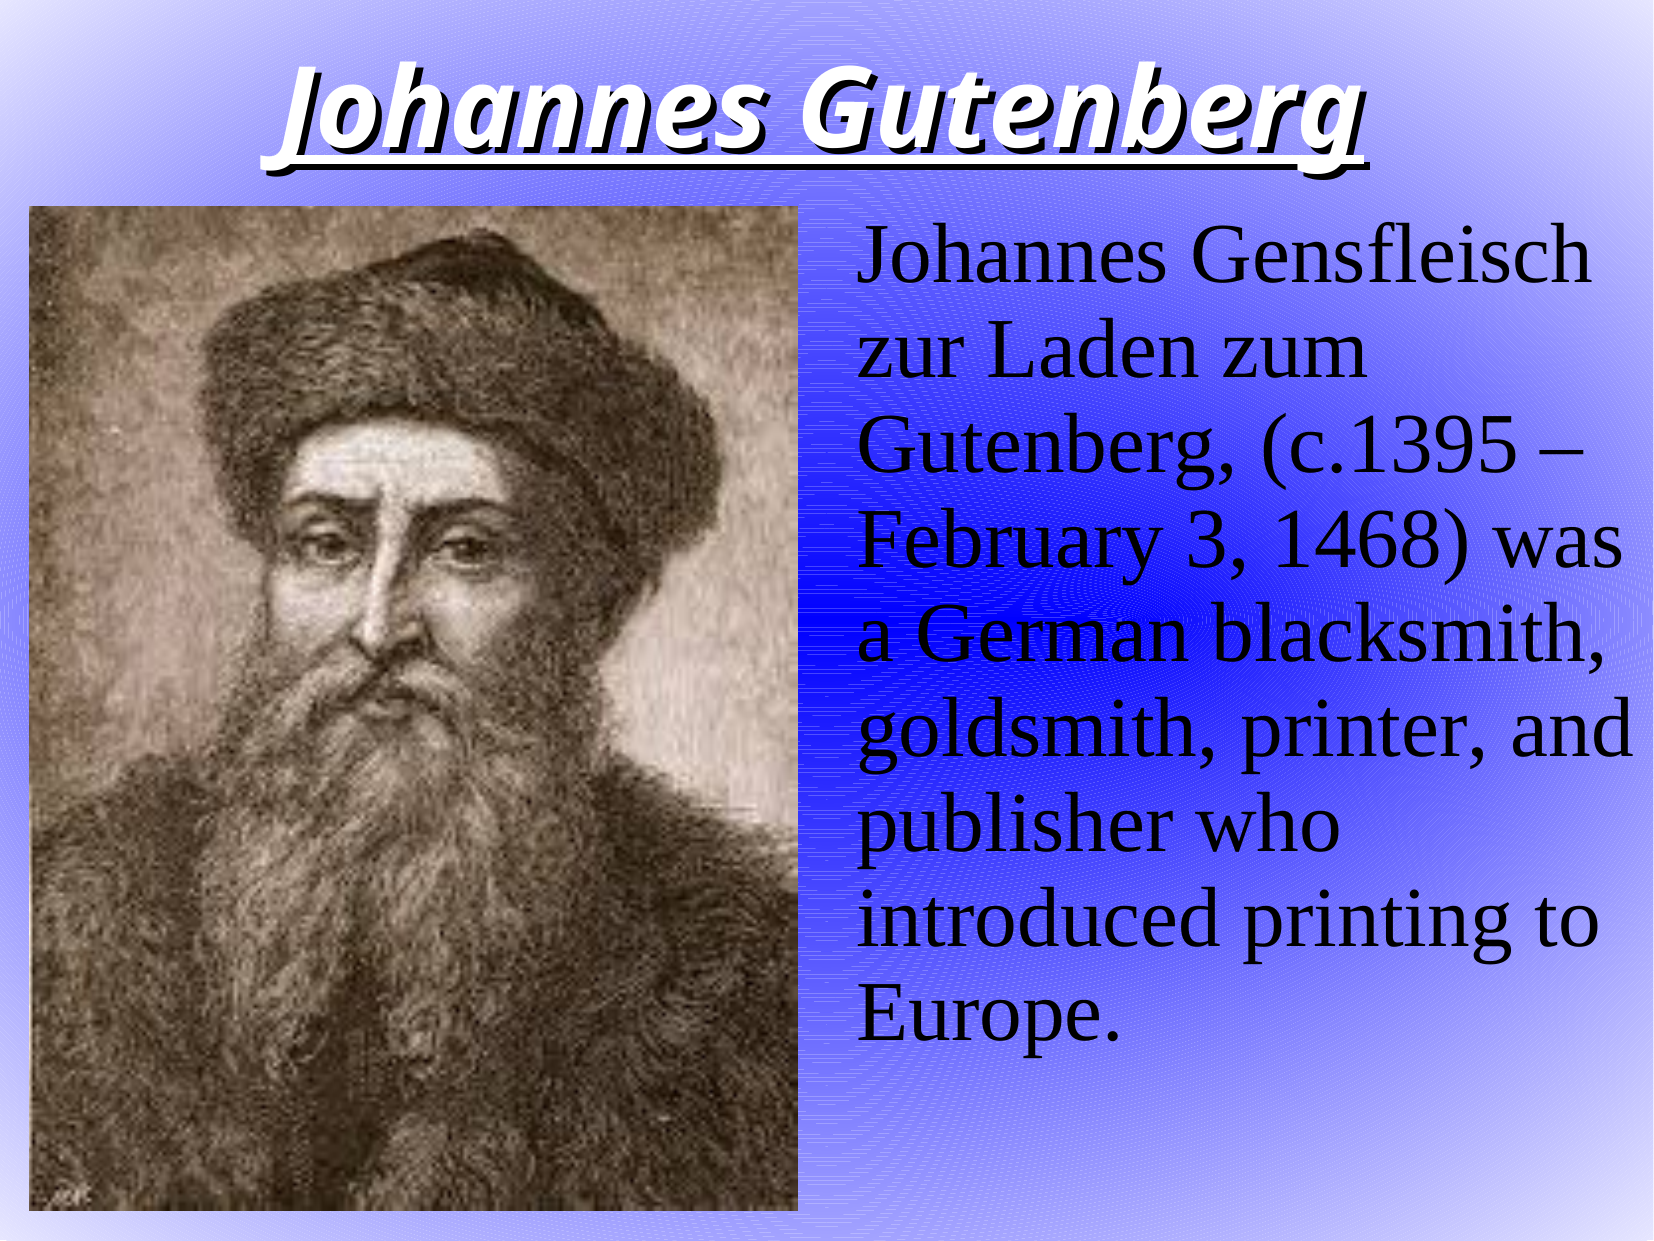

# Johannes Gutenberg
Johannes Gensfleisch zur Laden zum Gutenberg, (c.1395 – February 3, 1468) was a German blacksmith, goldsmith, printer, and publisher who introduced printing to Europe.